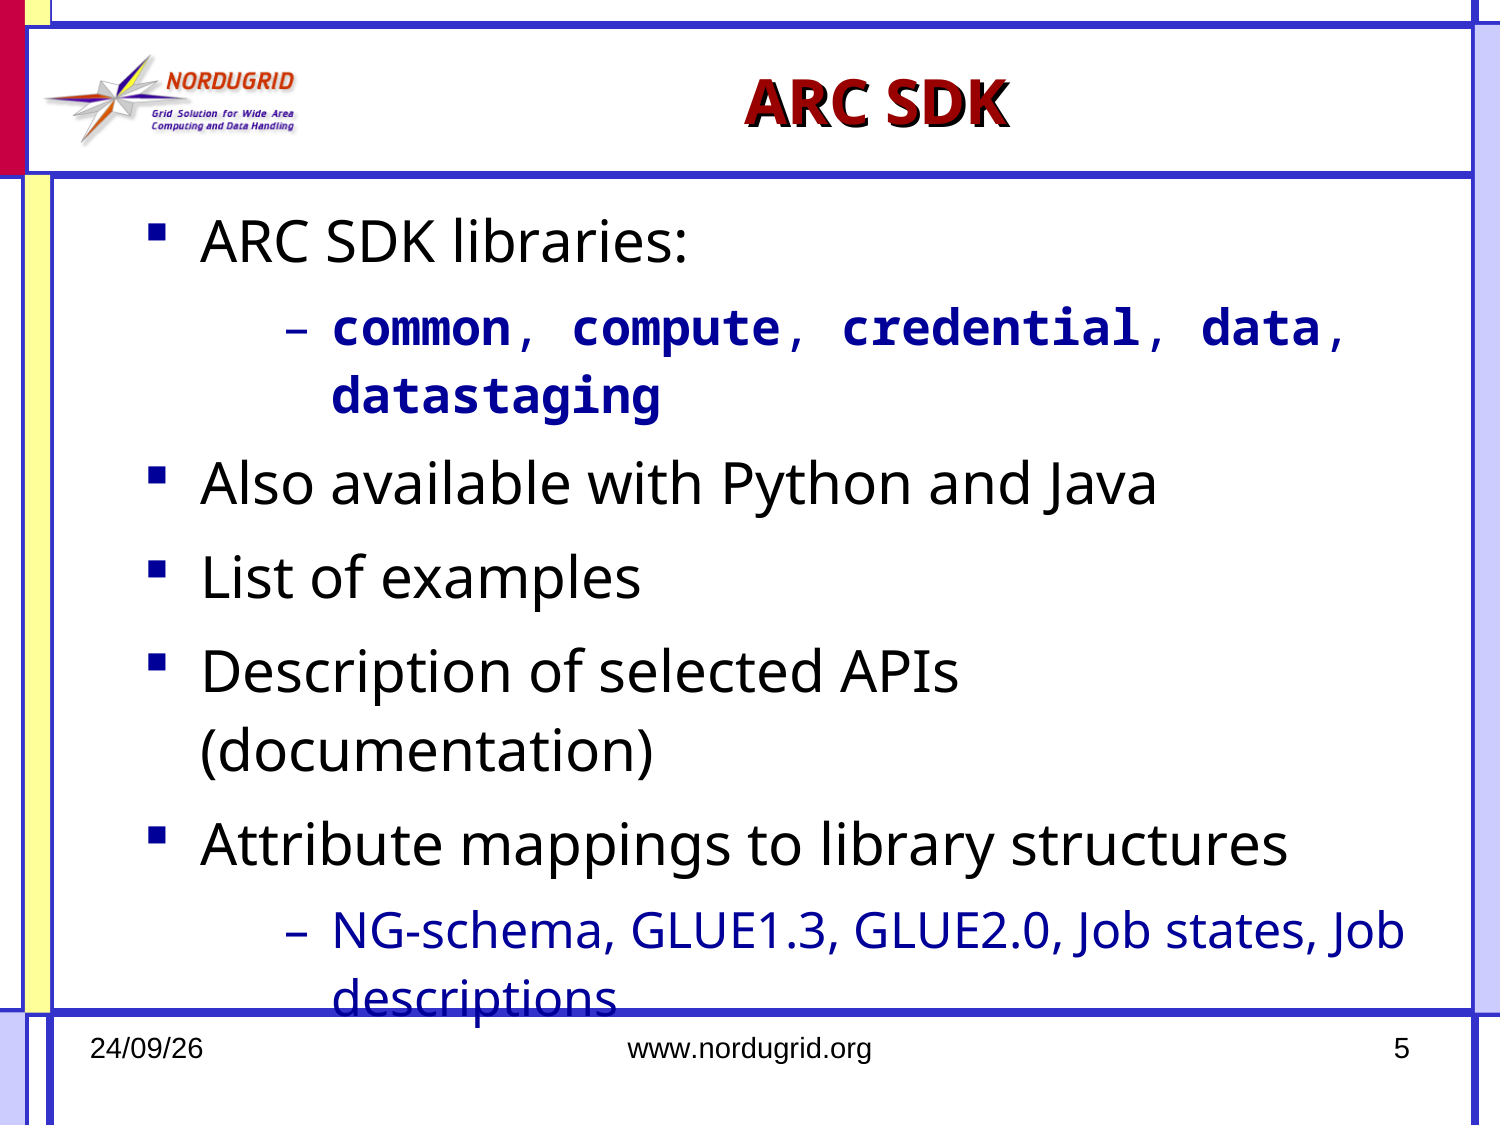

# ARC SDK
ARC SDK libraries:
common, compute, credential, data, datastaging
Also available with Python and Java
List of examples
Description of selected APIs (documentation)
Attribute mappings to library structures
NG-schema, GLUE1.3, GLUE2.0, Job states, Job descriptions
www.nordugrid.org
5